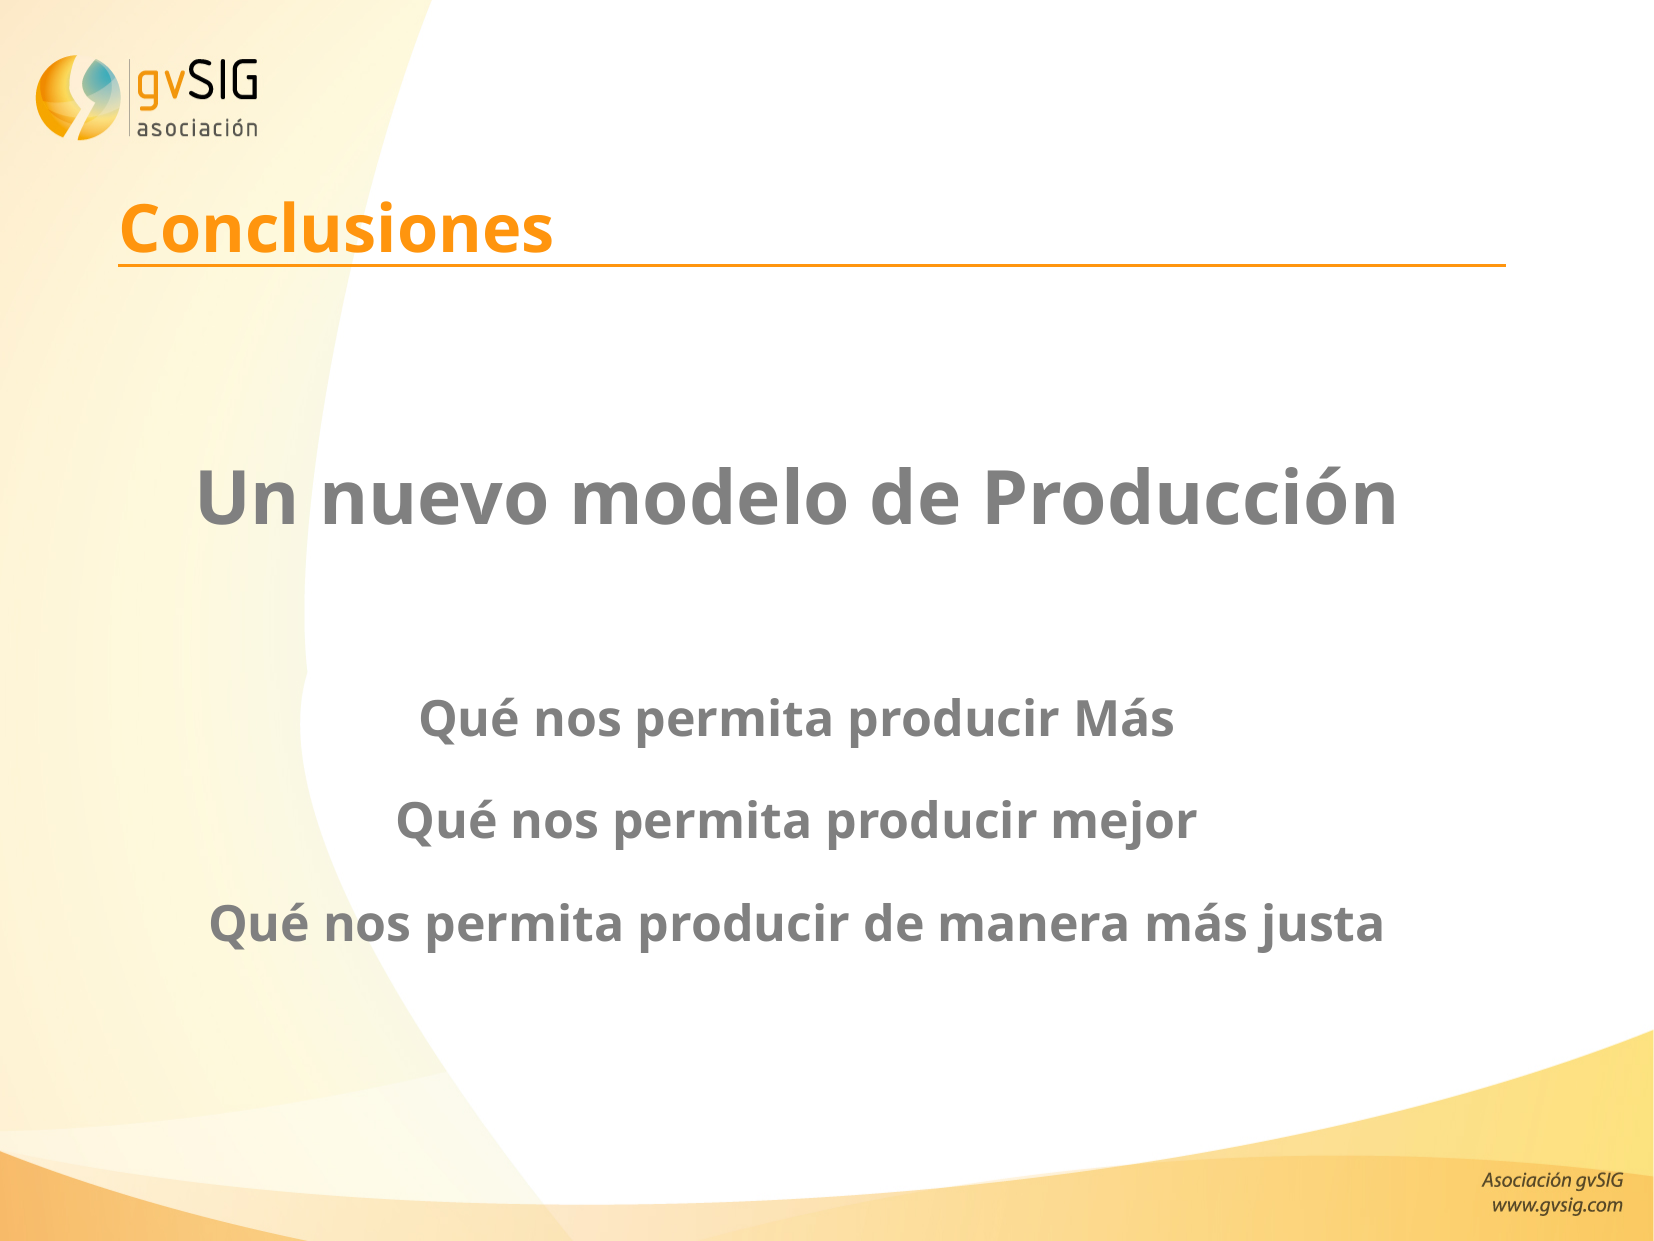

# Conclusiones
Un nuevo modelo de Producción
Qué nos permita producir Más
Qué nos permita producir mejor
Qué nos permita producir de manera más justa